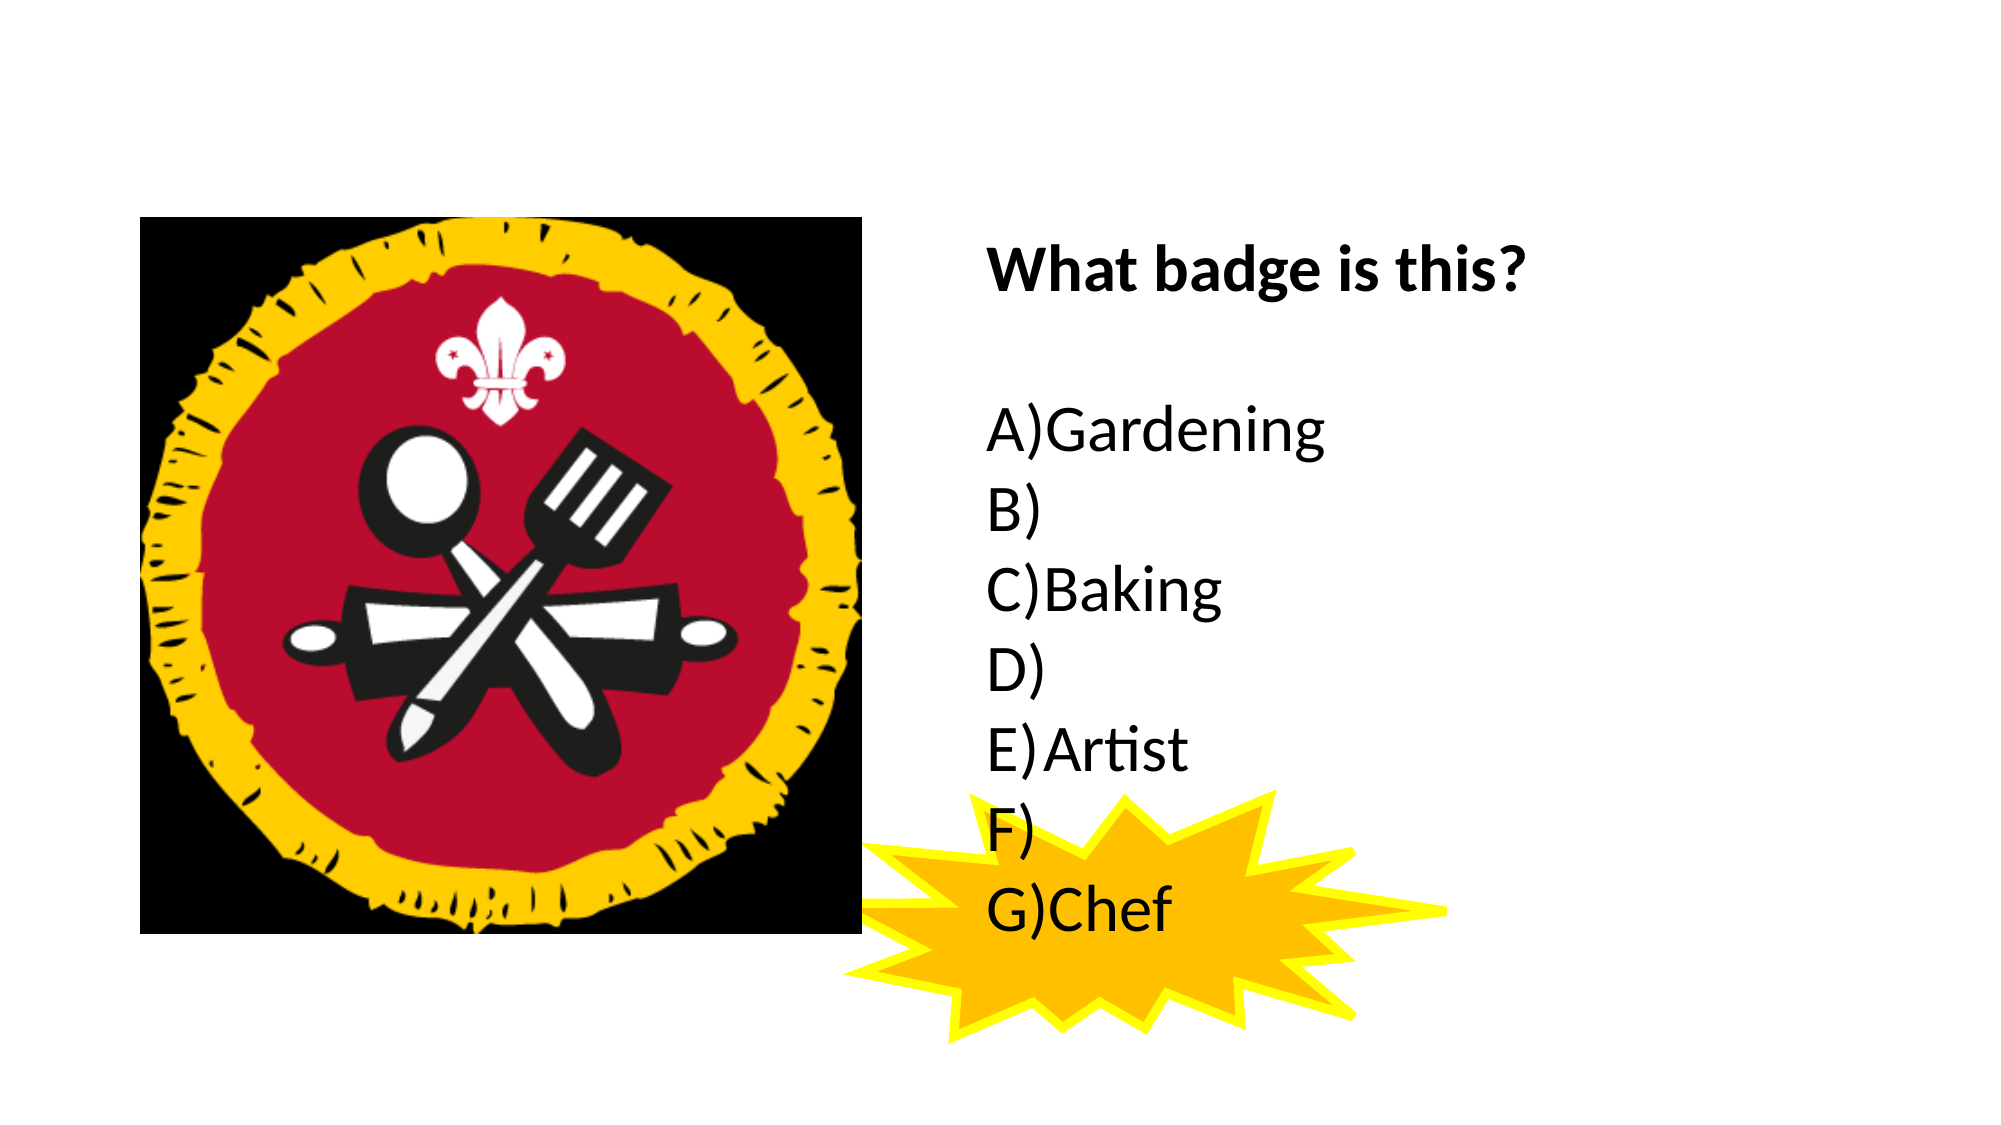

What badge is this?
Gardening
Baking
Artist
Chef